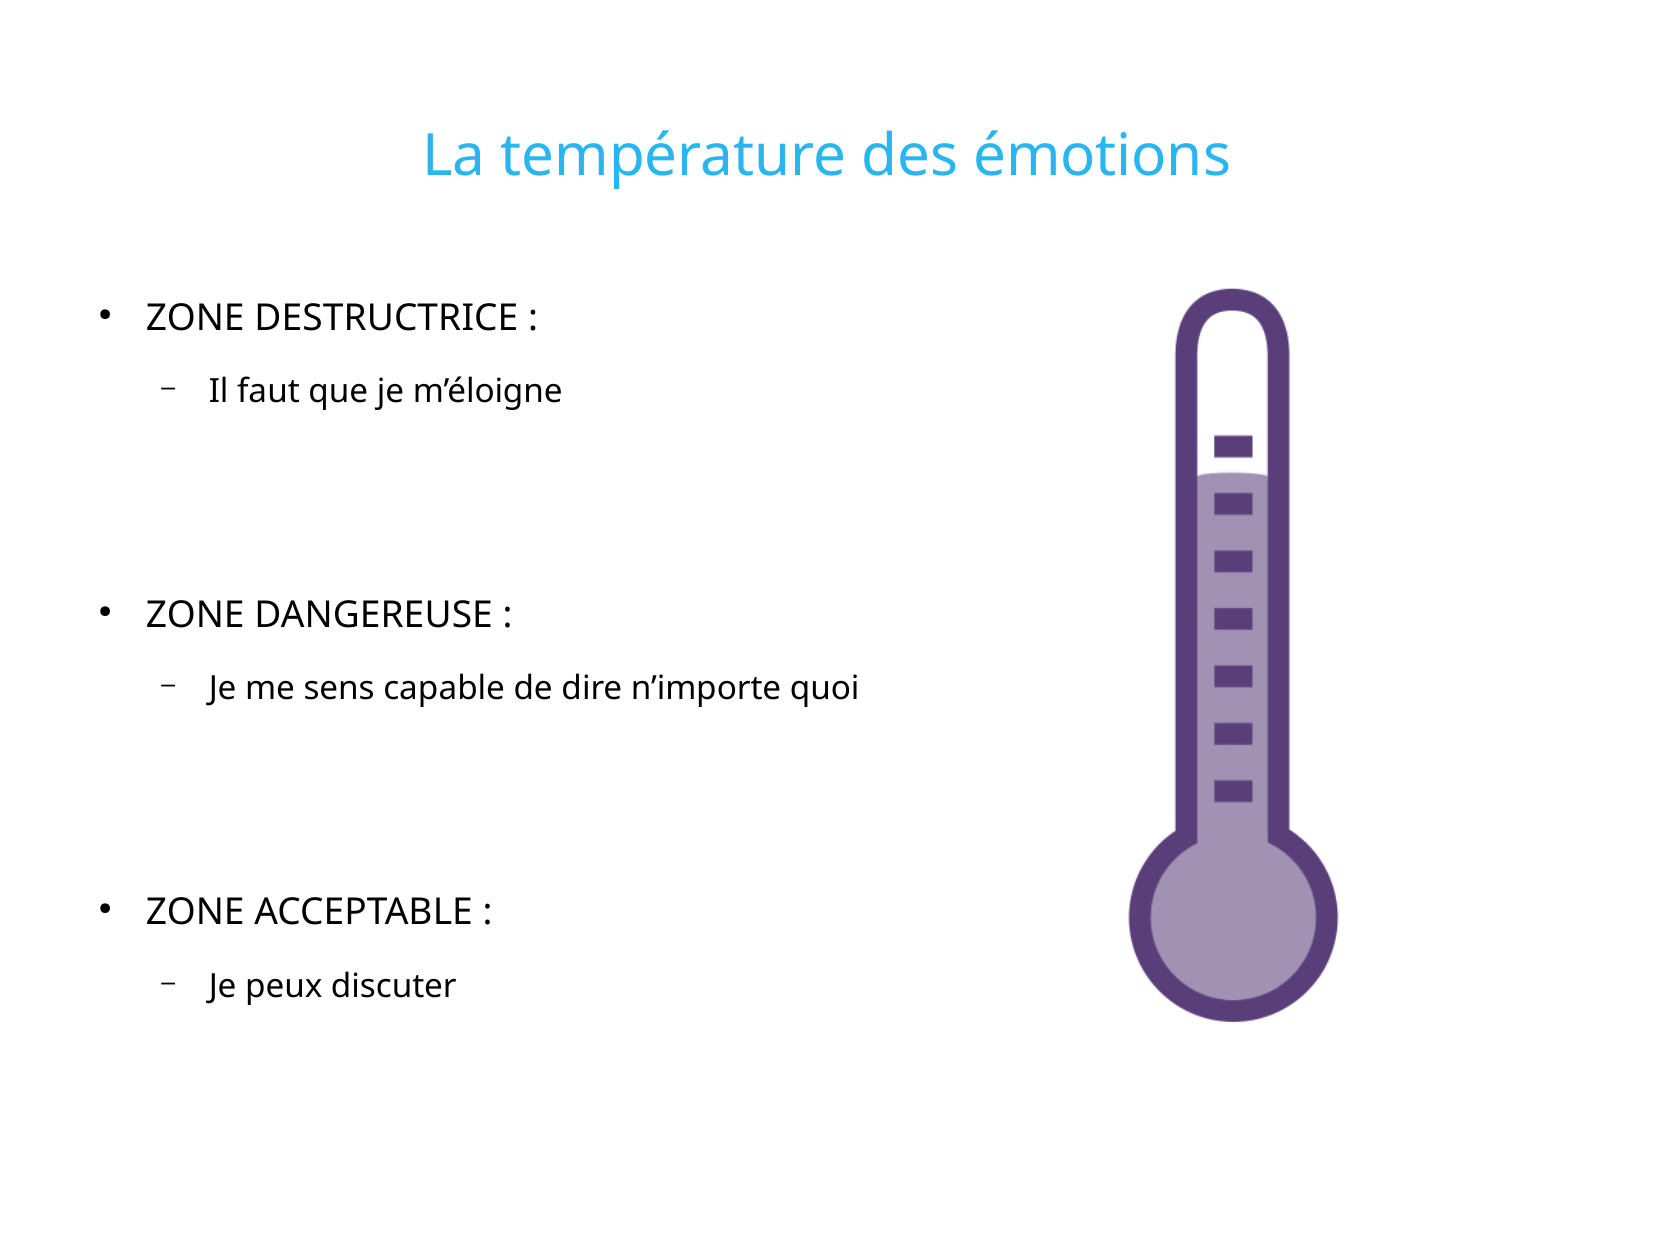

# La température des émotions
ZONE DESTRUCTRICE :
Il faut que je m’éloigne
ZONE DANGEREUSE :
Je me sens capable de dire n’importe quoi
ZONE ACCEPTABLE :
Je peux discuter